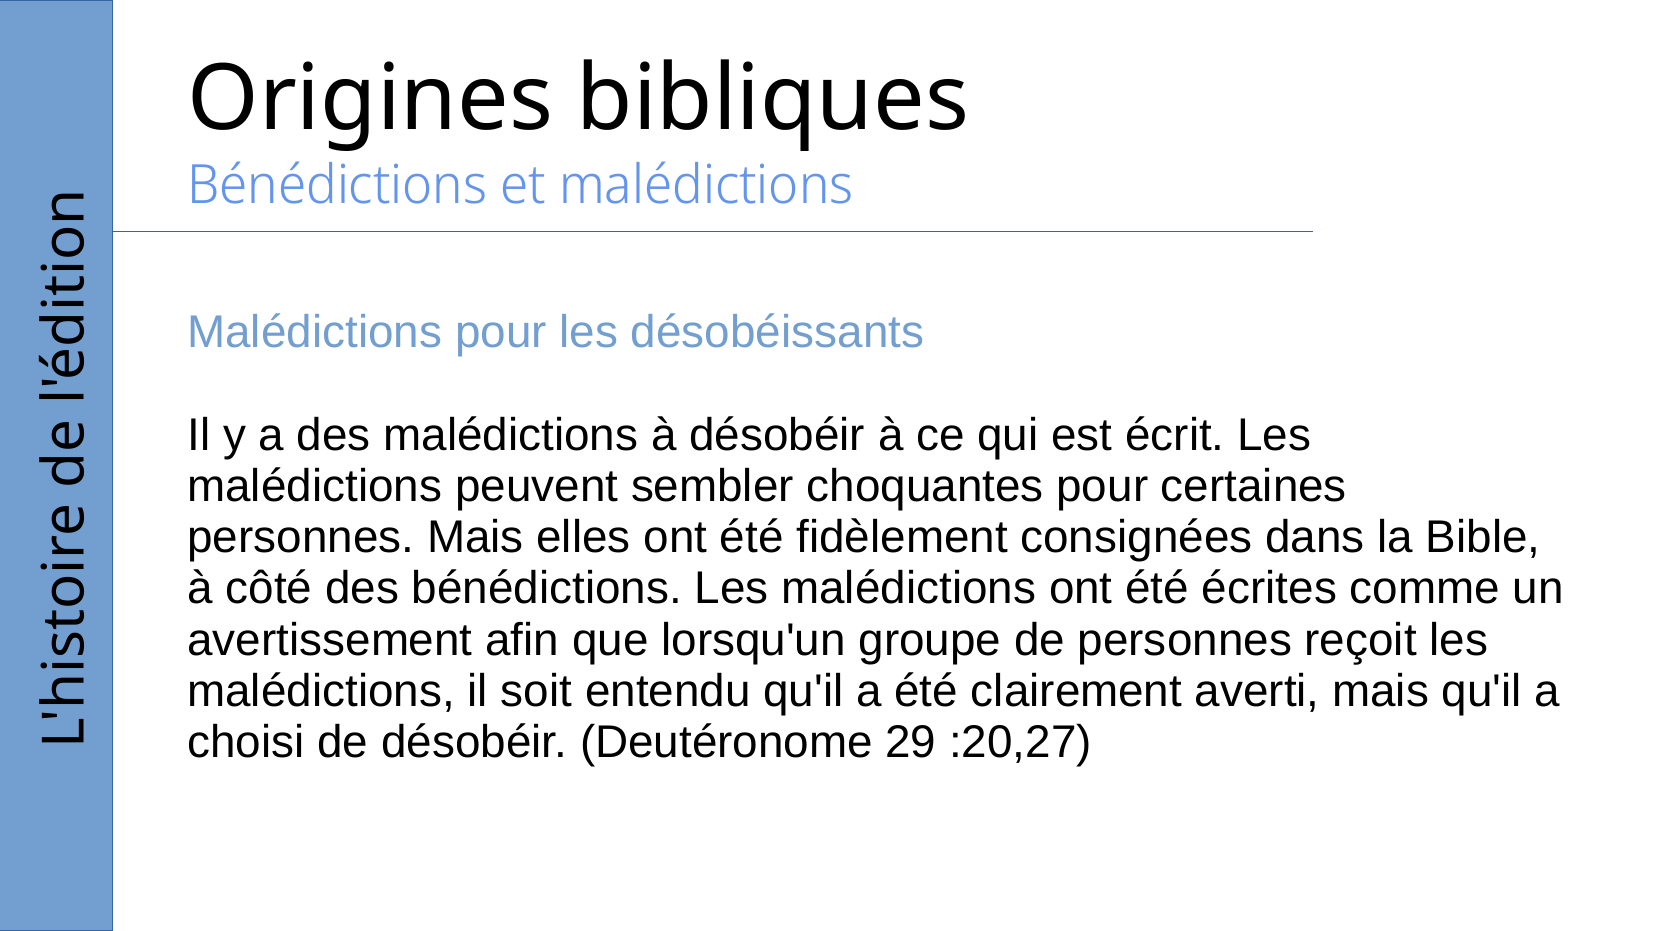

# Origines bibliques
Bénédictions et malédictions
Malédictions pour les désobéissants
Il y a des malédictions à désobéir à ce qui est écrit. Les malédictions peuvent sembler choquantes pour certaines personnes. Mais elles ont été fidèlement consignées dans la Bible, à côté des bénédictions. Les malédictions ont été écrites comme un avertissement afin que lorsqu'un groupe de personnes reçoit les malédictions, il soit entendu qu'il a été clairement averti, mais qu'il a choisi de désobéir. (Deutéronome 29 :20,27)
L'histoire de l'édition